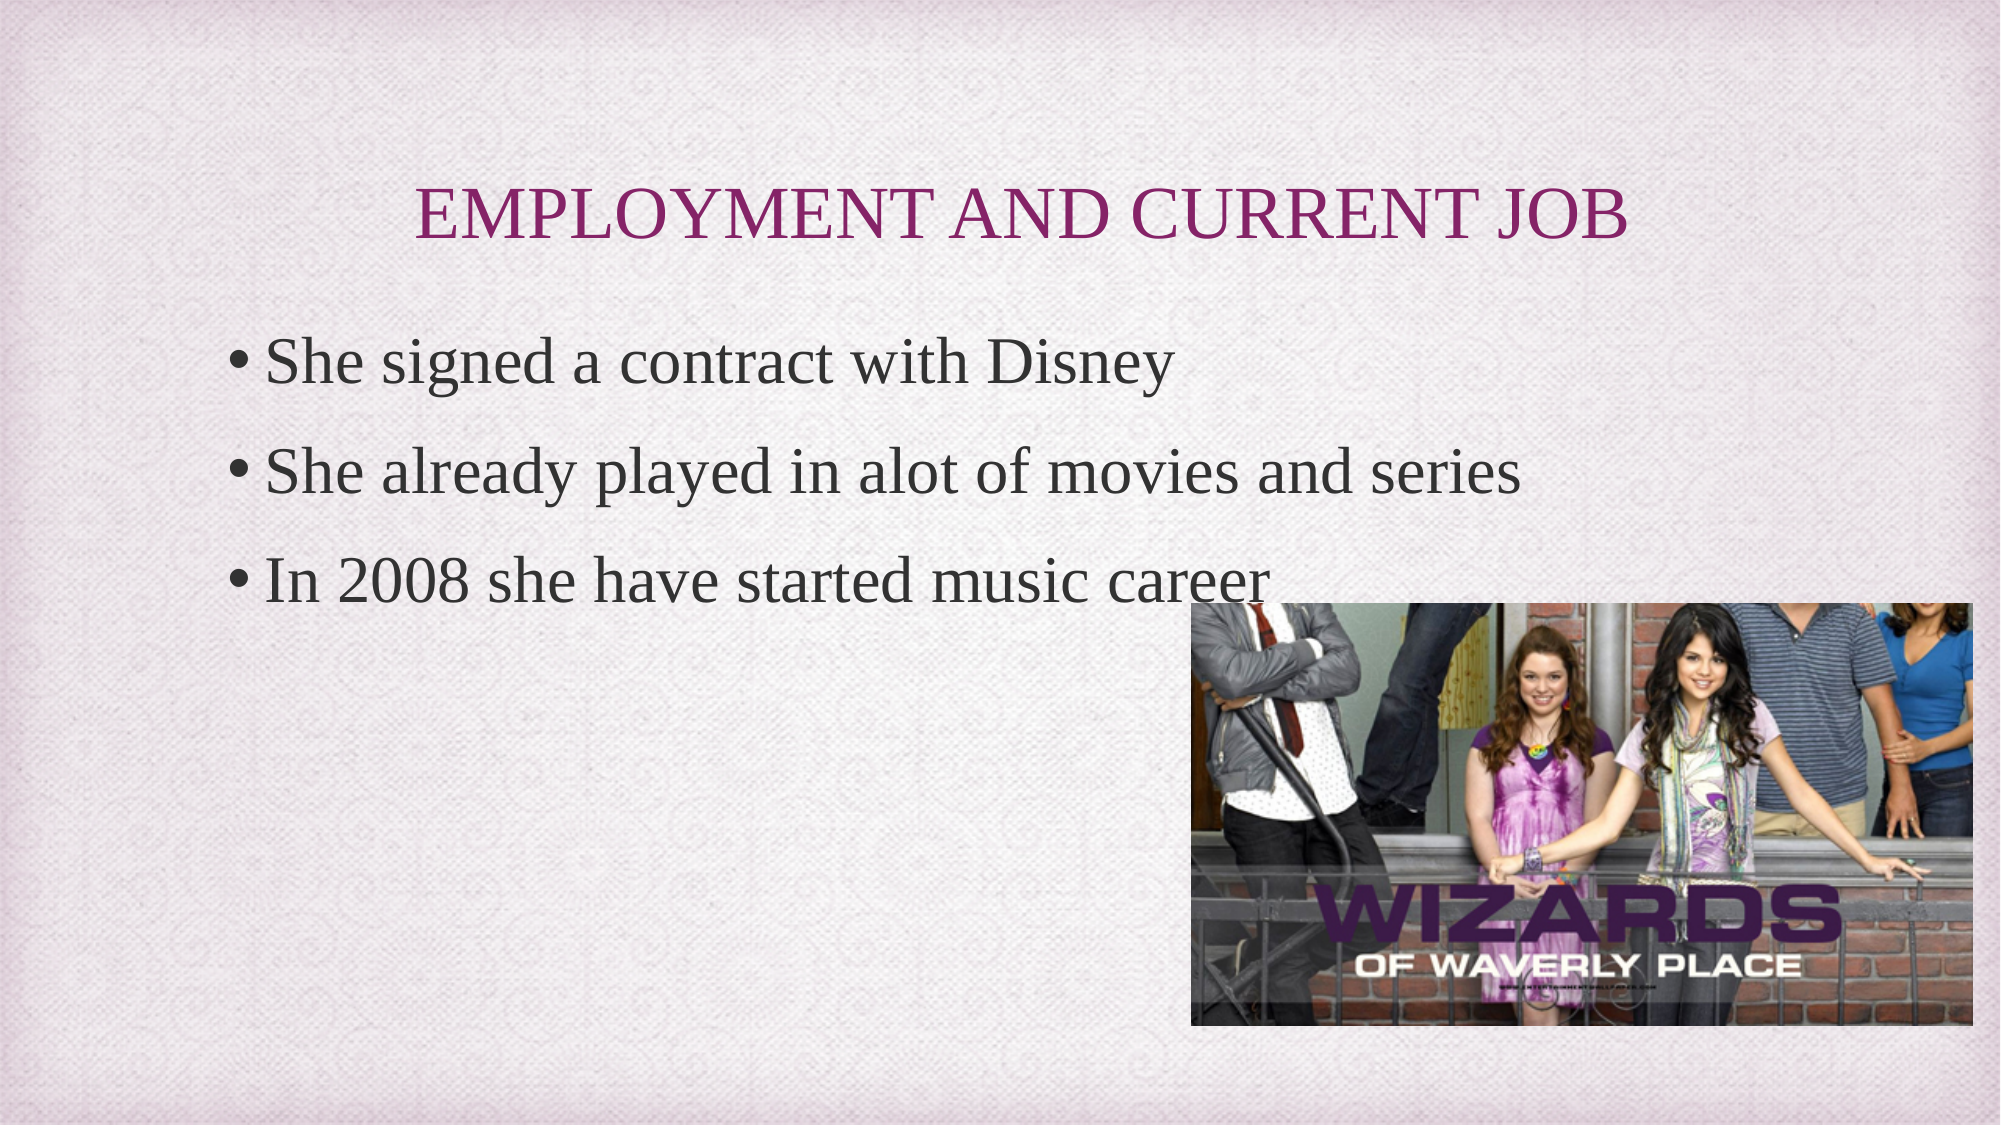

# EMPLOYMENT AND CURRENT JOB
She signed a contract with Disney
She already played in alot of movies and series
In 2008 she have started music career